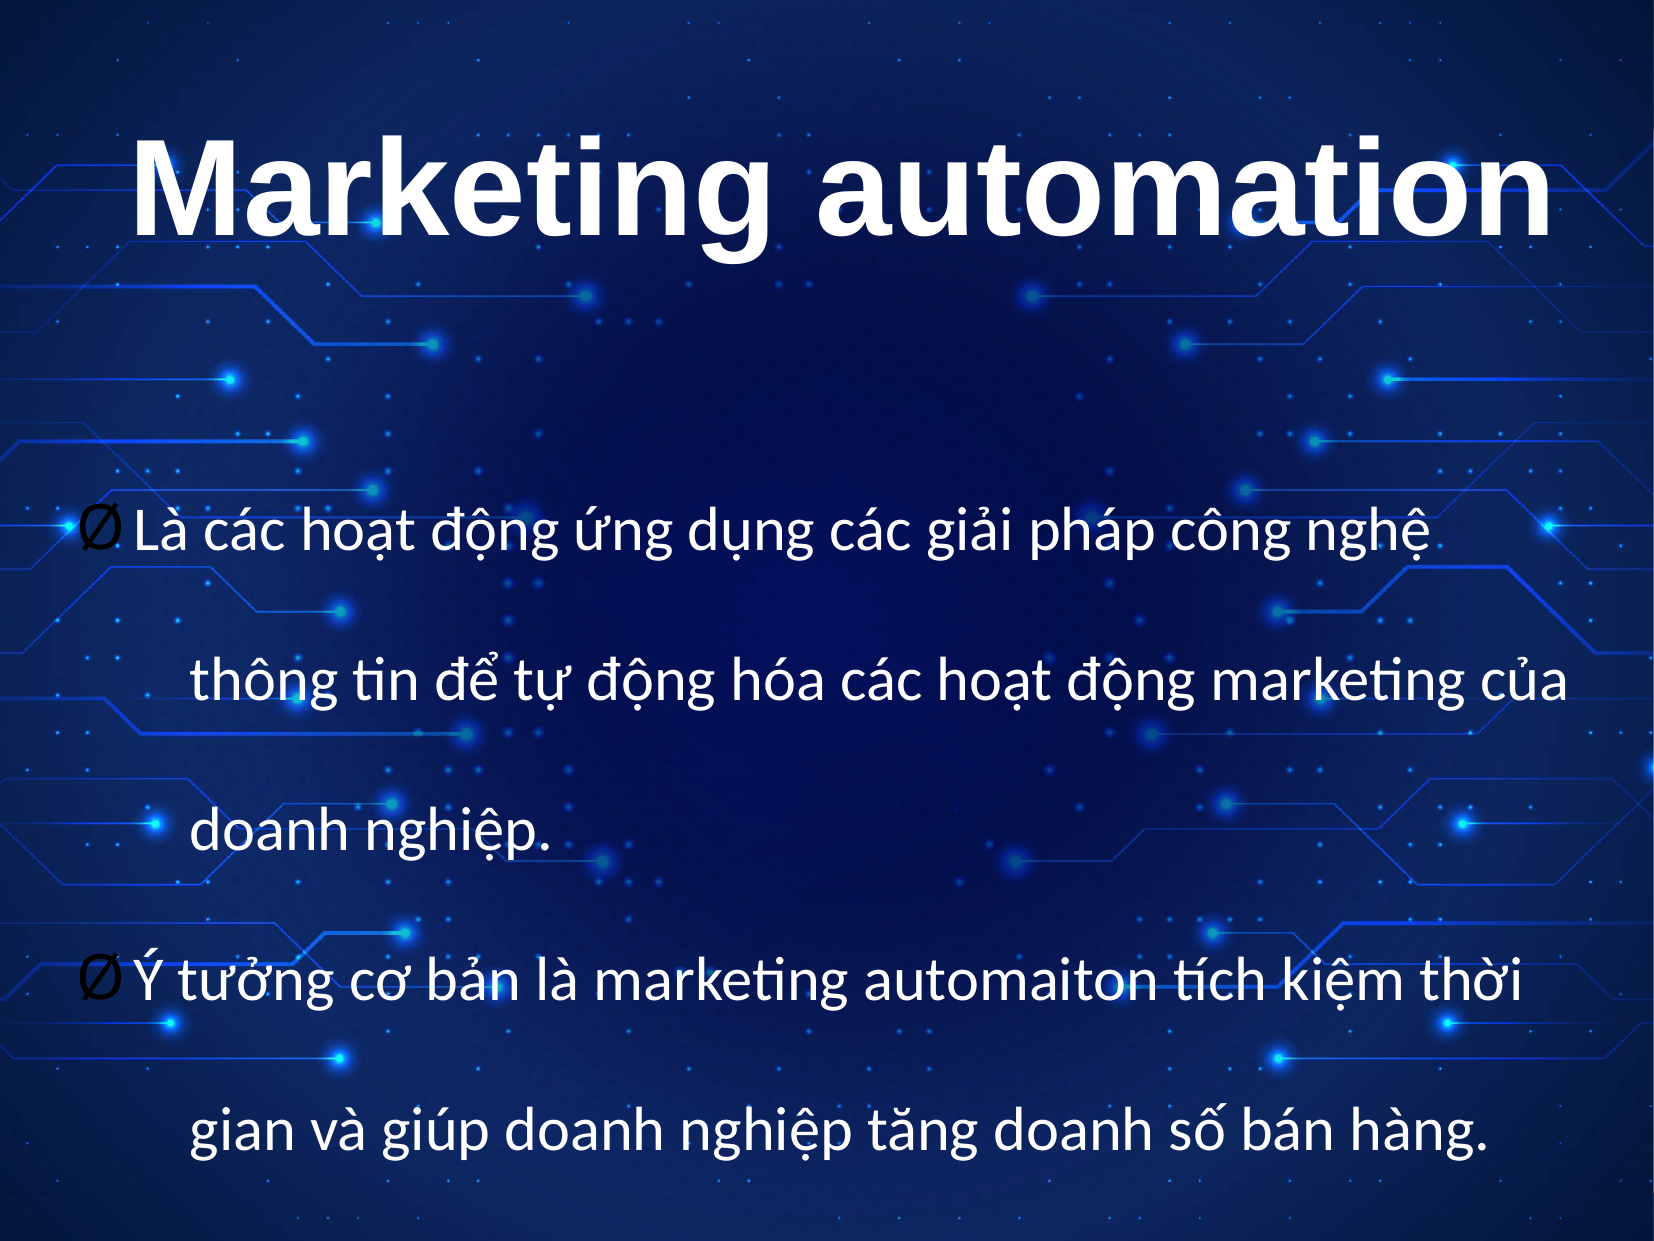

Marketing automation
Là các hoạt động ứng dụng các giải pháp công nghệ thông tin để tự động hóa các hoạt động marketing của doanh nghiệp.
Ý tưởng cơ bản là marketing automaiton tích kiệm thời gian và giúp doanh nghiệp tăng doanh số bán hàng.